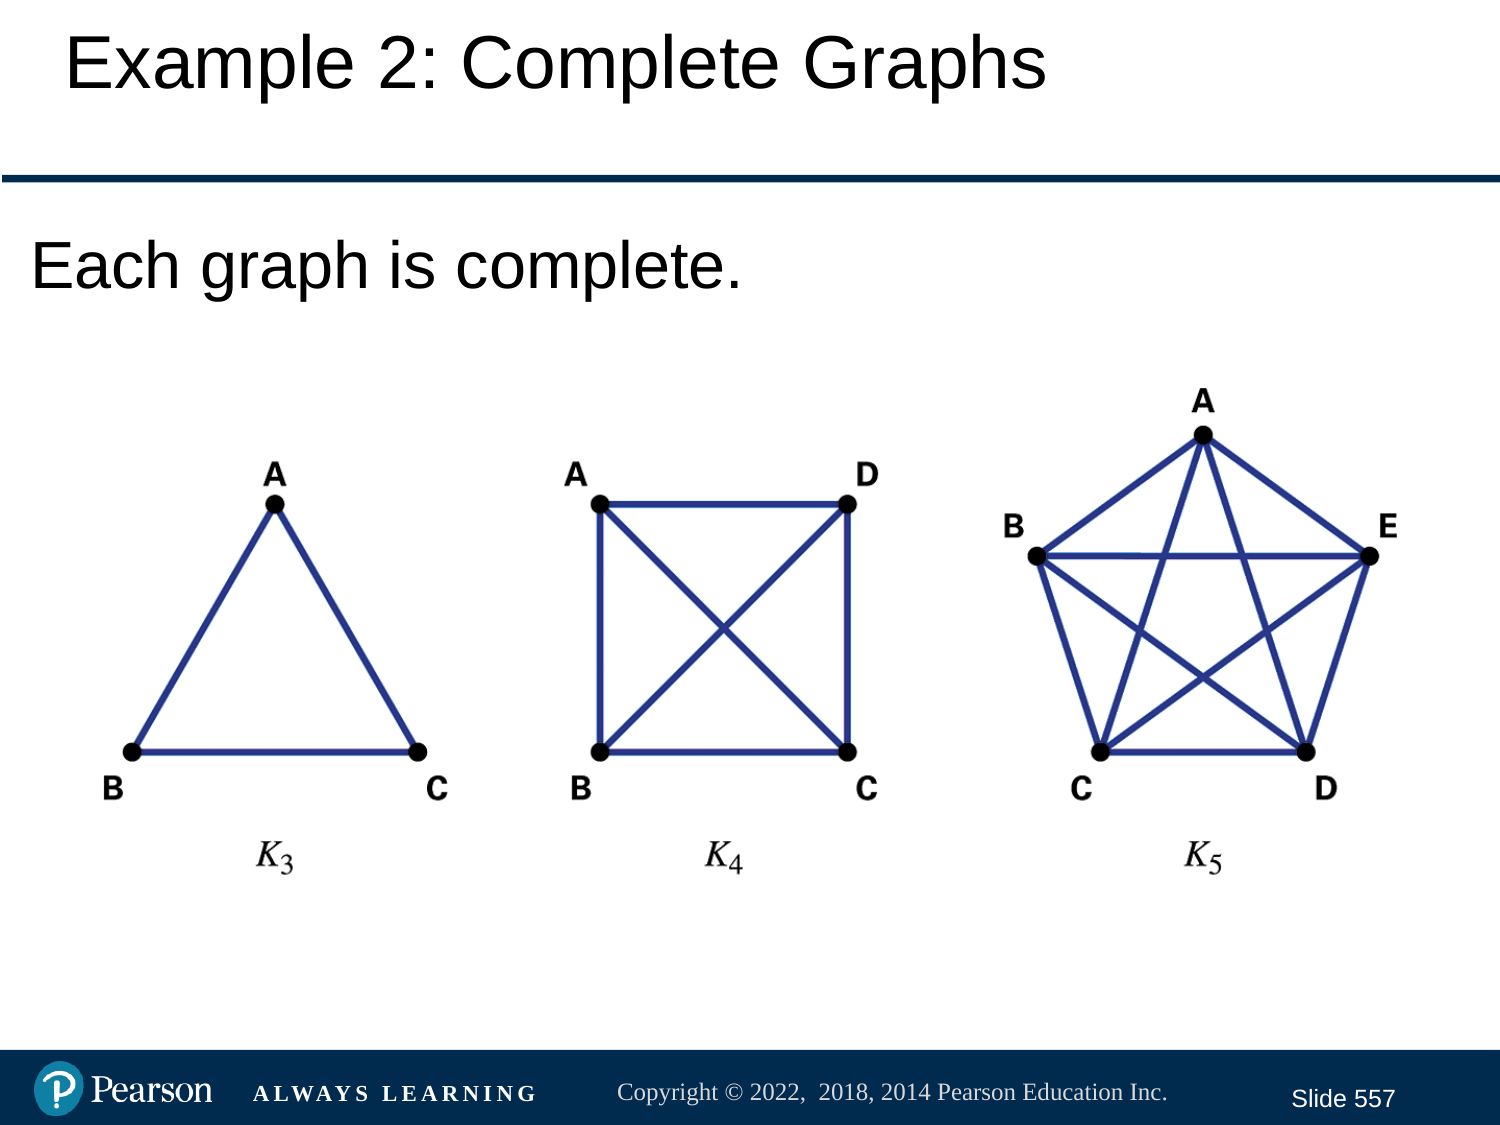

# Example 2: Complete Graphs
Each graph is complete.